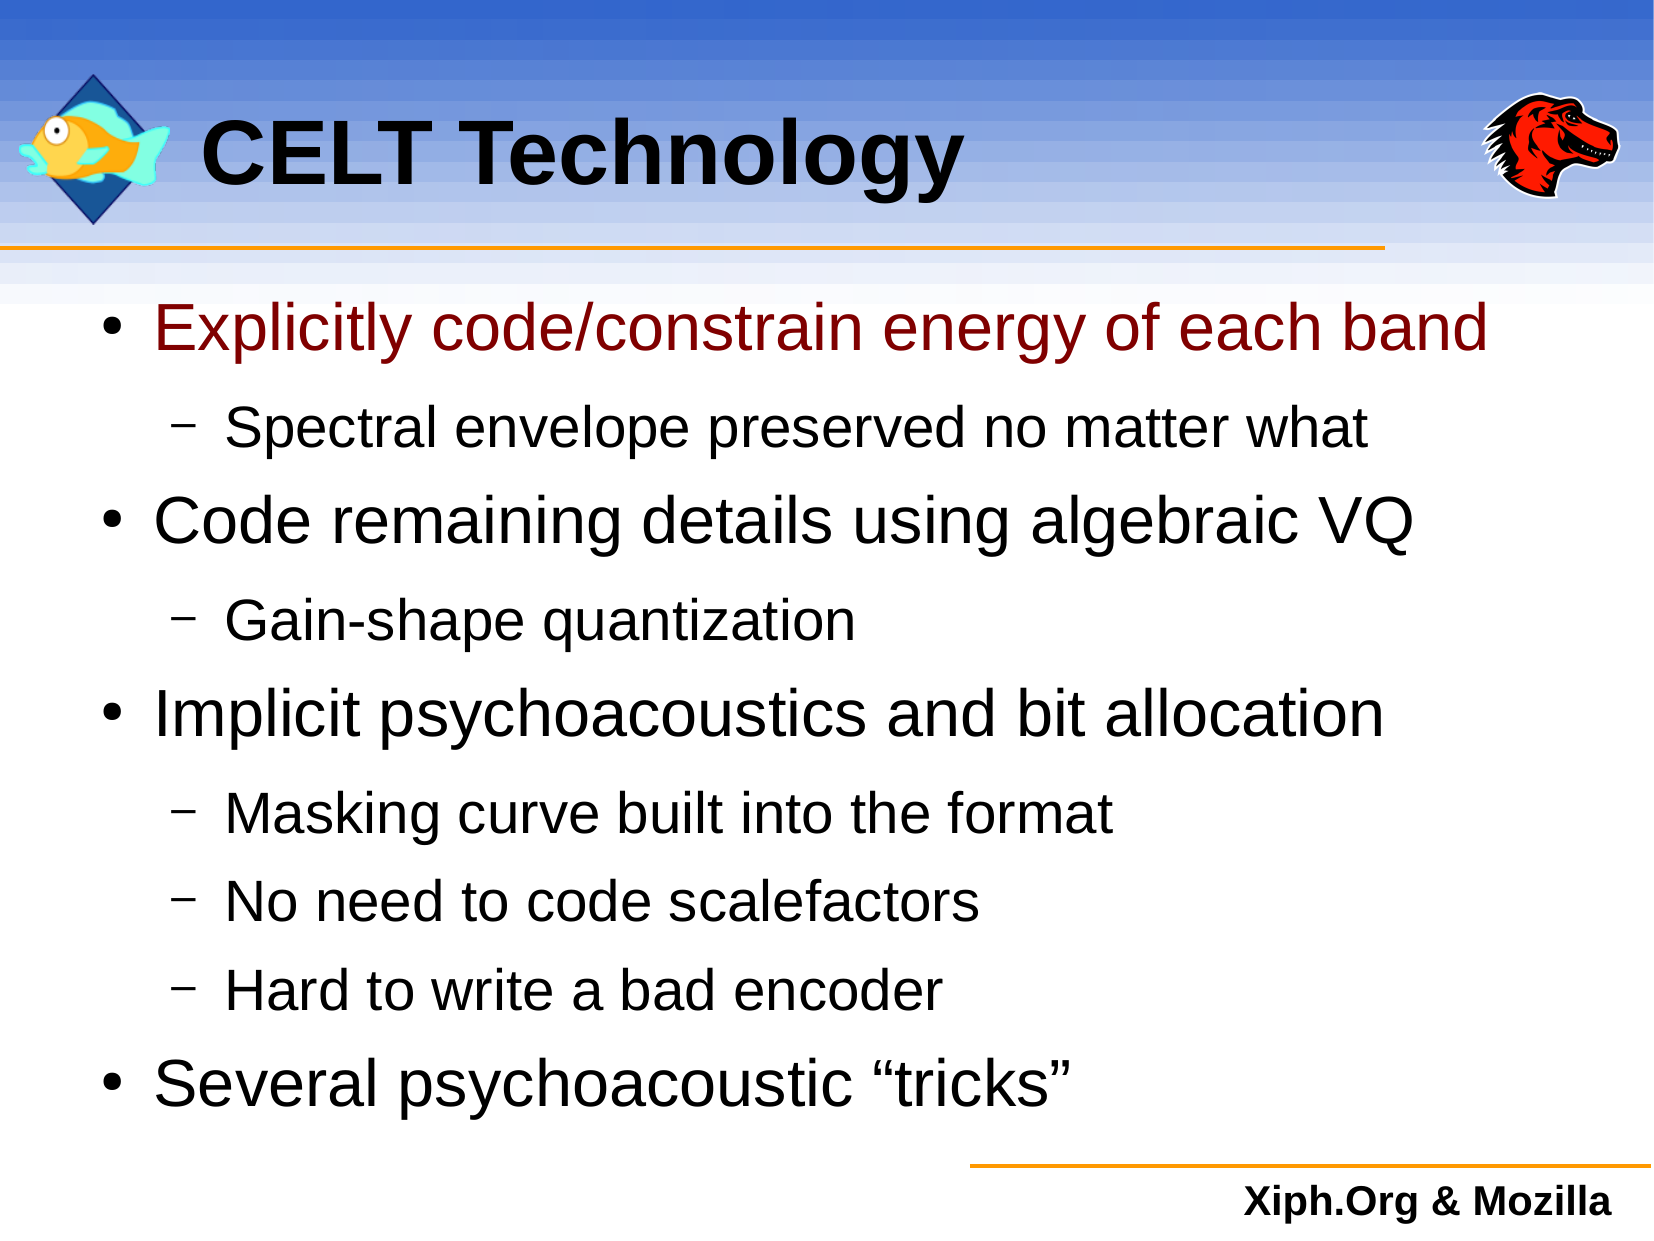

# CELT Technology
Explicitly code/constrain energy of each band
Spectral envelope preserved no matter what
Code remaining details using algebraic VQ
Gain-shape quantization
Implicit psychoacoustics and bit allocation
Masking curve built into the format
No need to code scalefactors
Hard to write a bad encoder
Several psychoacoustic “tricks”